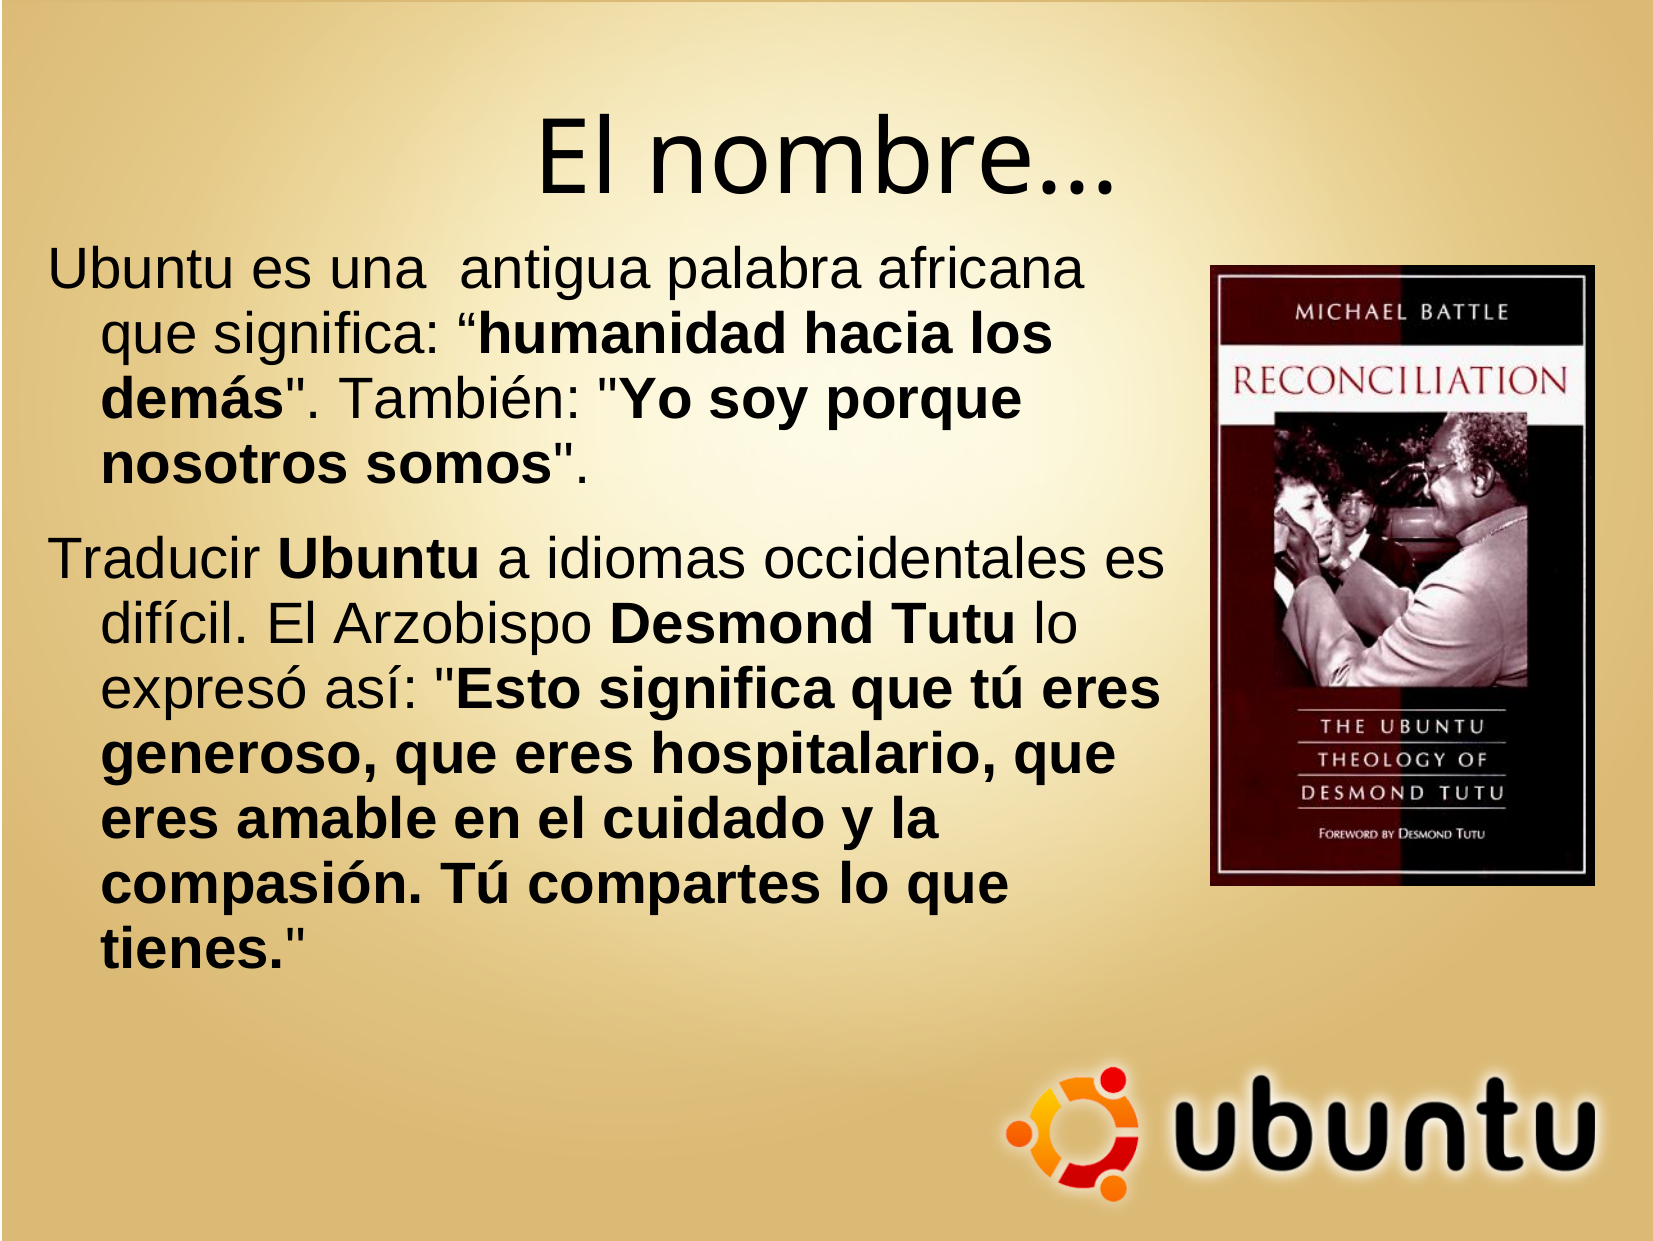

# El nombre...
Ubuntu es una antigua palabra africana que significa: “humanidad hacia los demás". También: "Yo soy porque nosotros somos".
Traducir Ubuntu a idiomas occidentales es difícil. El Arzobispo Desmond Tutu lo expresó así: "Esto significa que tú eres generoso, que eres hospitalario, que eres amable en el cuidado y la compasión. Tú compartes lo que tienes."